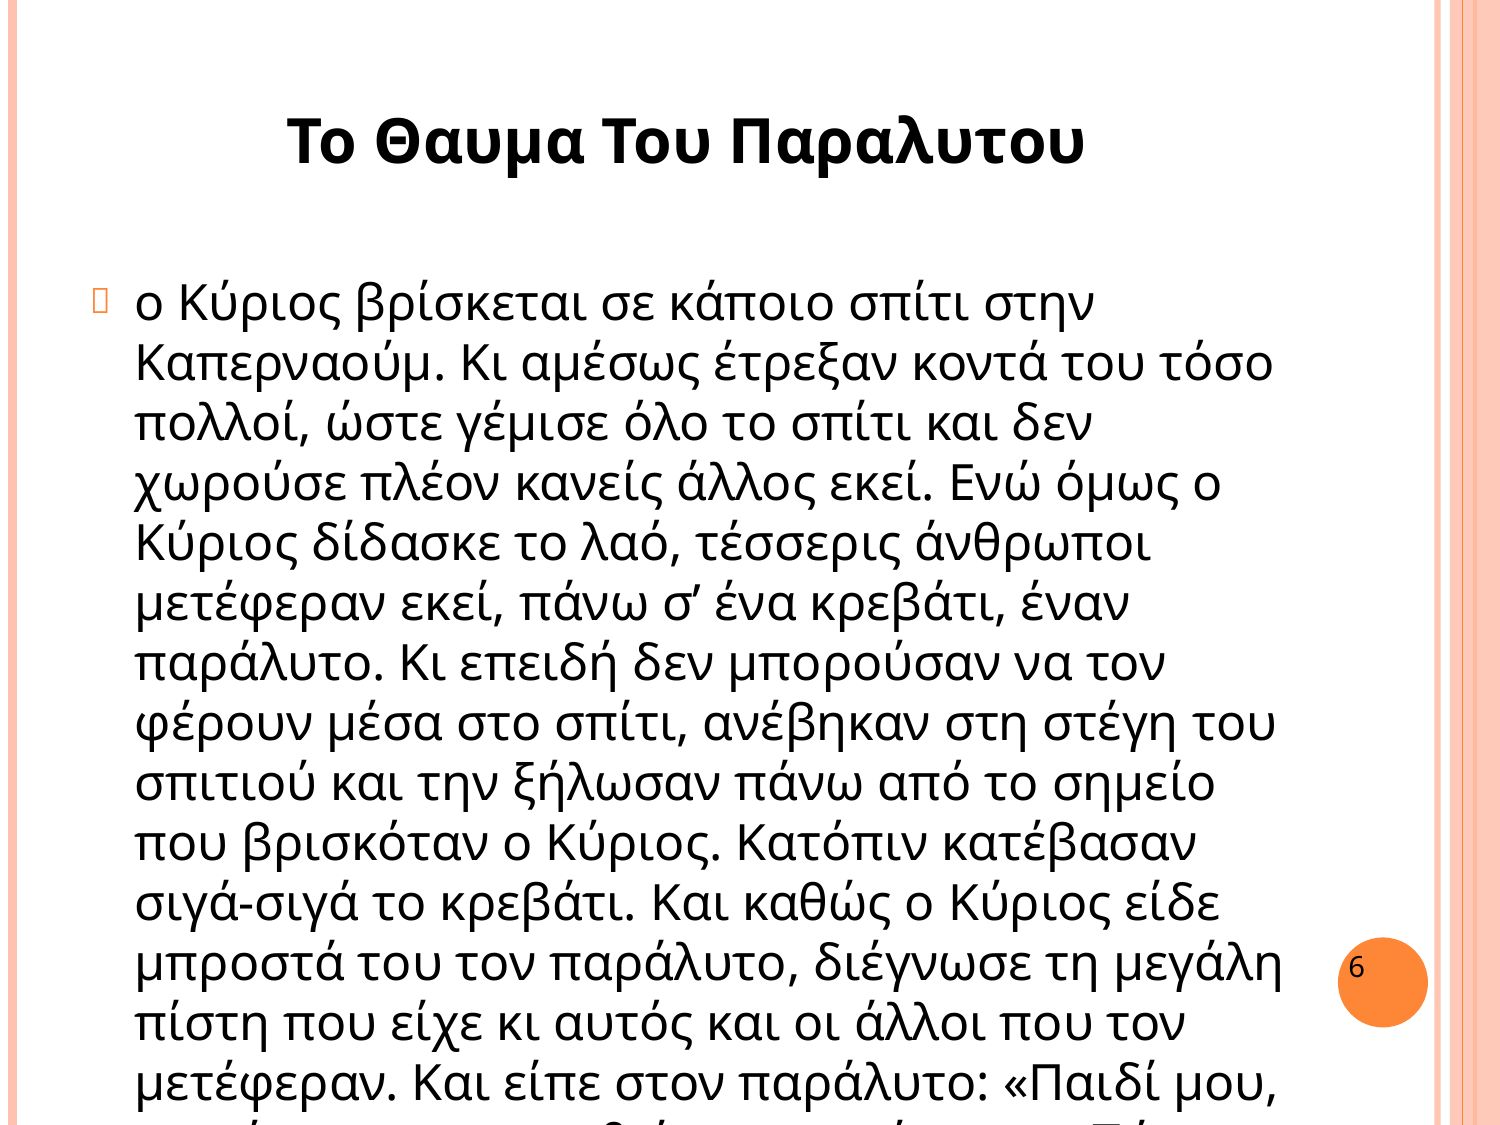

# Το Θαυμα Του Παραλυτου
ο Κύριος βρίσκεται σε κάποιο σπίτι στην Καπερναούμ. Κι αμέσως έτρεξαν κοντά του τόσο πολλοί, ώστε γέμισε όλο το σπίτι και δεν χωρούσε πλέον κανείς άλλος εκεί. Ενώ όμως ο Κύριος δίδασκε το λαό, τέσσερις άνθρωποι μετέφεραν εκεί, πάνω σ’ ένα κρεβάτι, έναν παράλυτο. Κι επειδή δεν μπορούσαν να τον φέρουν μέσα στο σπίτι, ανέβηκαν στη στέγη του σπιτιού και την ξήλωσαν πάνω από το σημείο που βρισκόταν ο Κύριος. Κατόπιν κατέβασαν σιγά-σιγά το κρεβάτι. Και καθώς ο Κύριος είδε μπροστά του τον παράλυτο, διέγνωσε τη μεγάλη πίστη που είχε κι αυτός και οι άλλοι που τον μετέφεραν. Και είπε στον παράλυτο: «Παιδί μου, σου έχουν συγχωρεθεί οι αμαρτίες σου. Πάρε το κρεβάτι στον ώμο σου και πήγαινε στο σπίτι σου.». Και ο παράλυτος σηκώθηκε αμέσως, πήρε το κρεβάτι του και έφυγε από το σπίτι εκείνο.